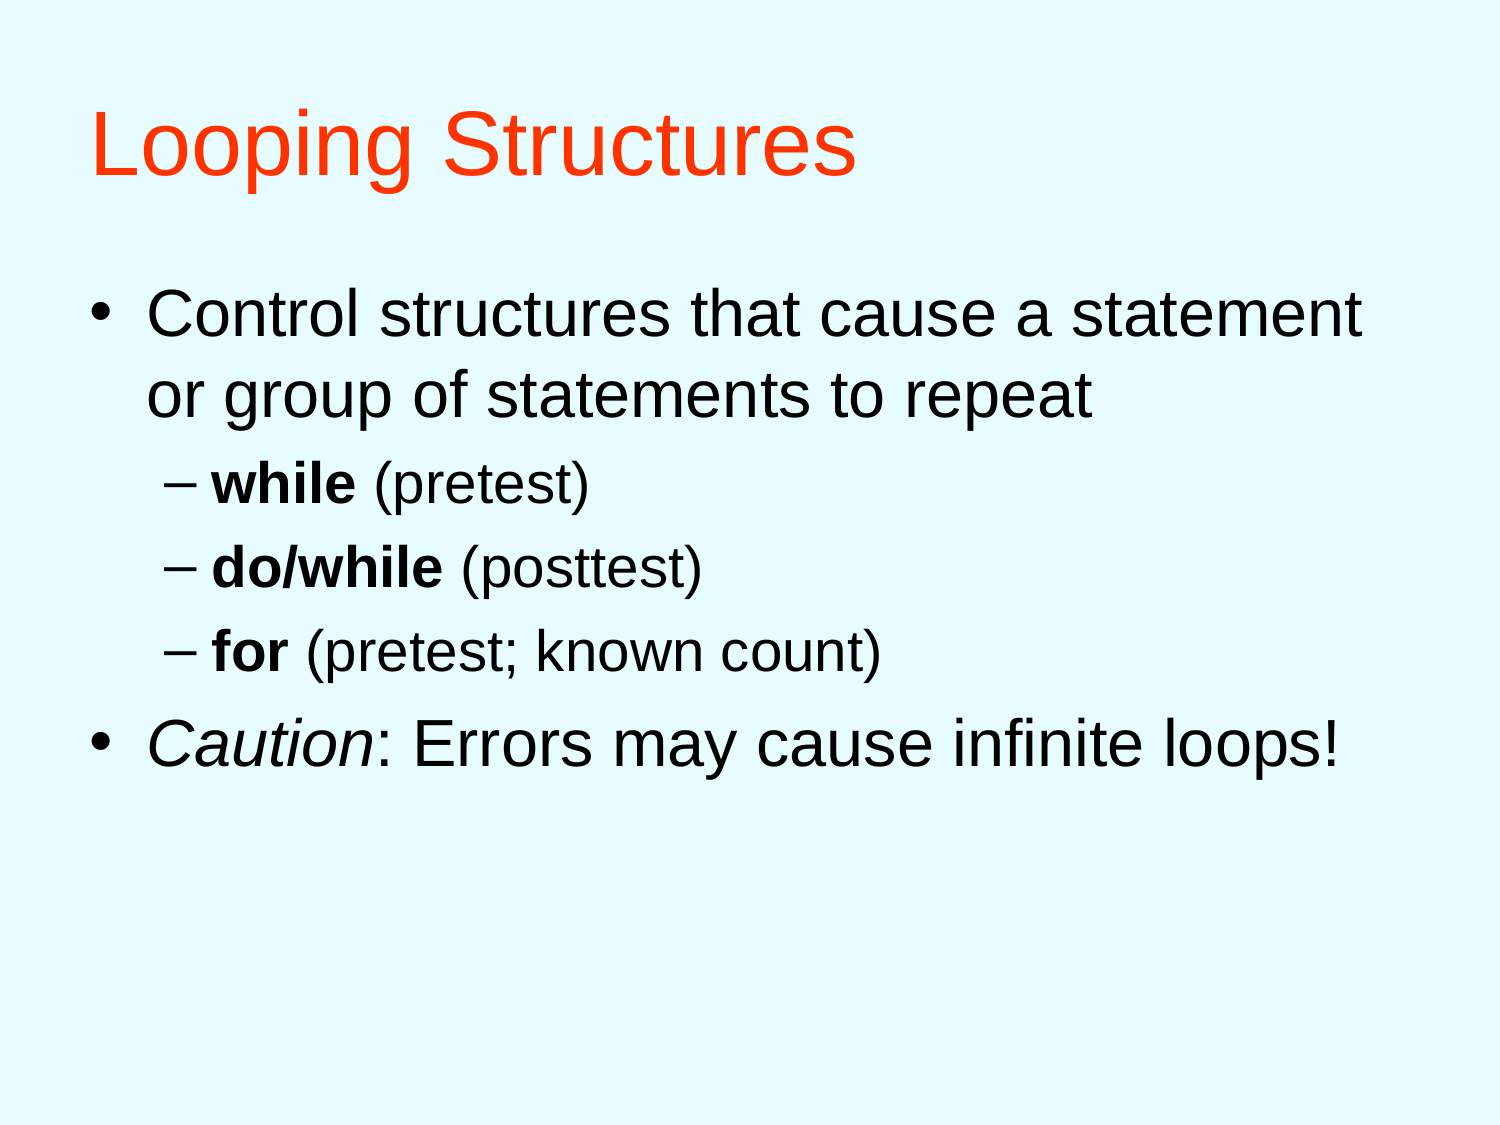

# Looping Structures
Control structures that cause a statement or group of statements to repeat
while (pretest)
do/while (posttest)
for (pretest; known count)
Caution: Errors may cause infinite loops!